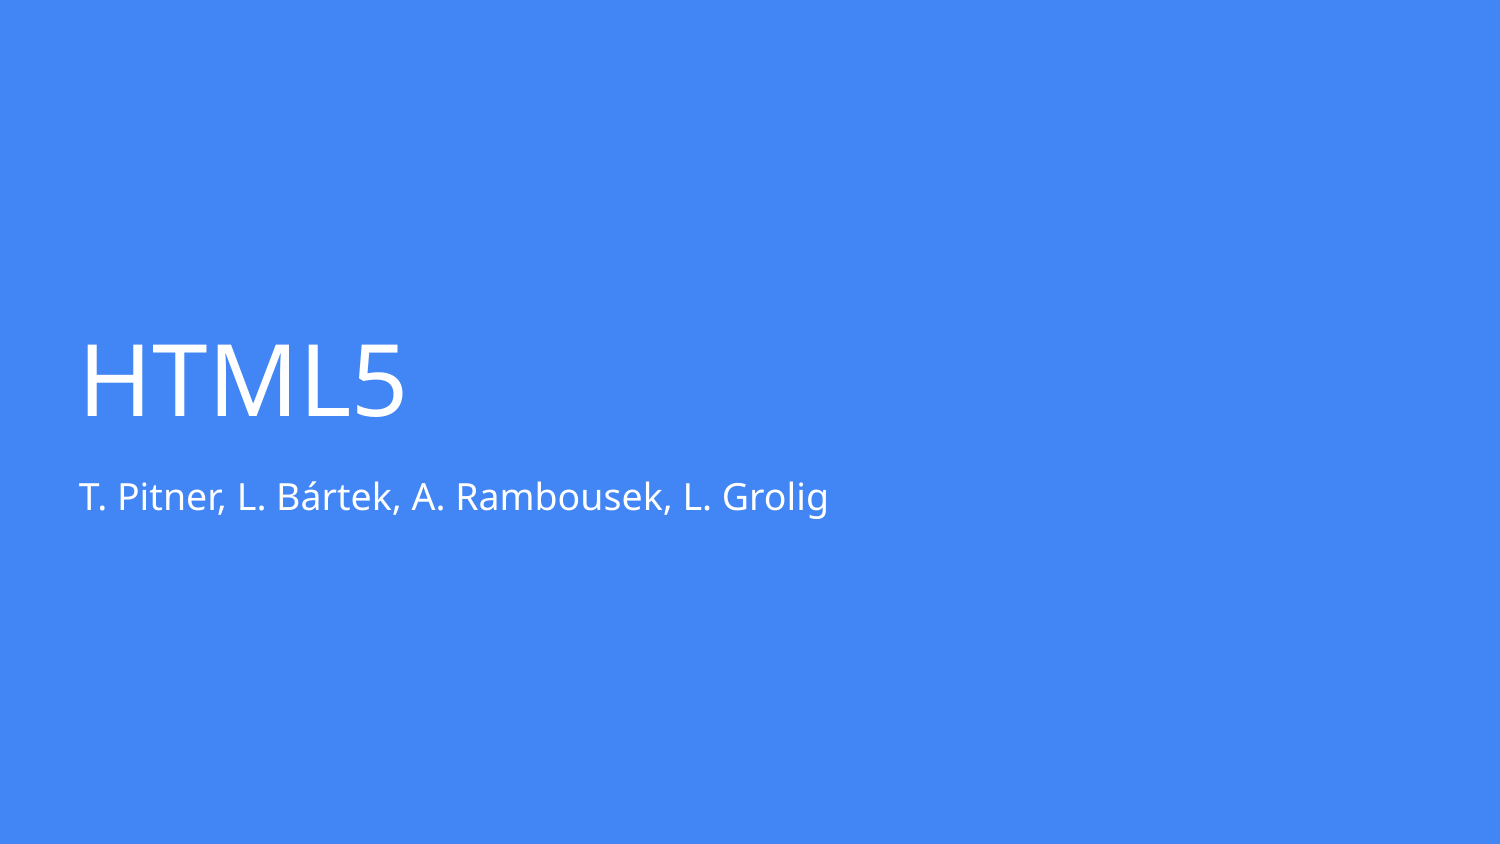

HTML5
T. Pitner, L. Bártek, A. Rambousek, L. Grolig